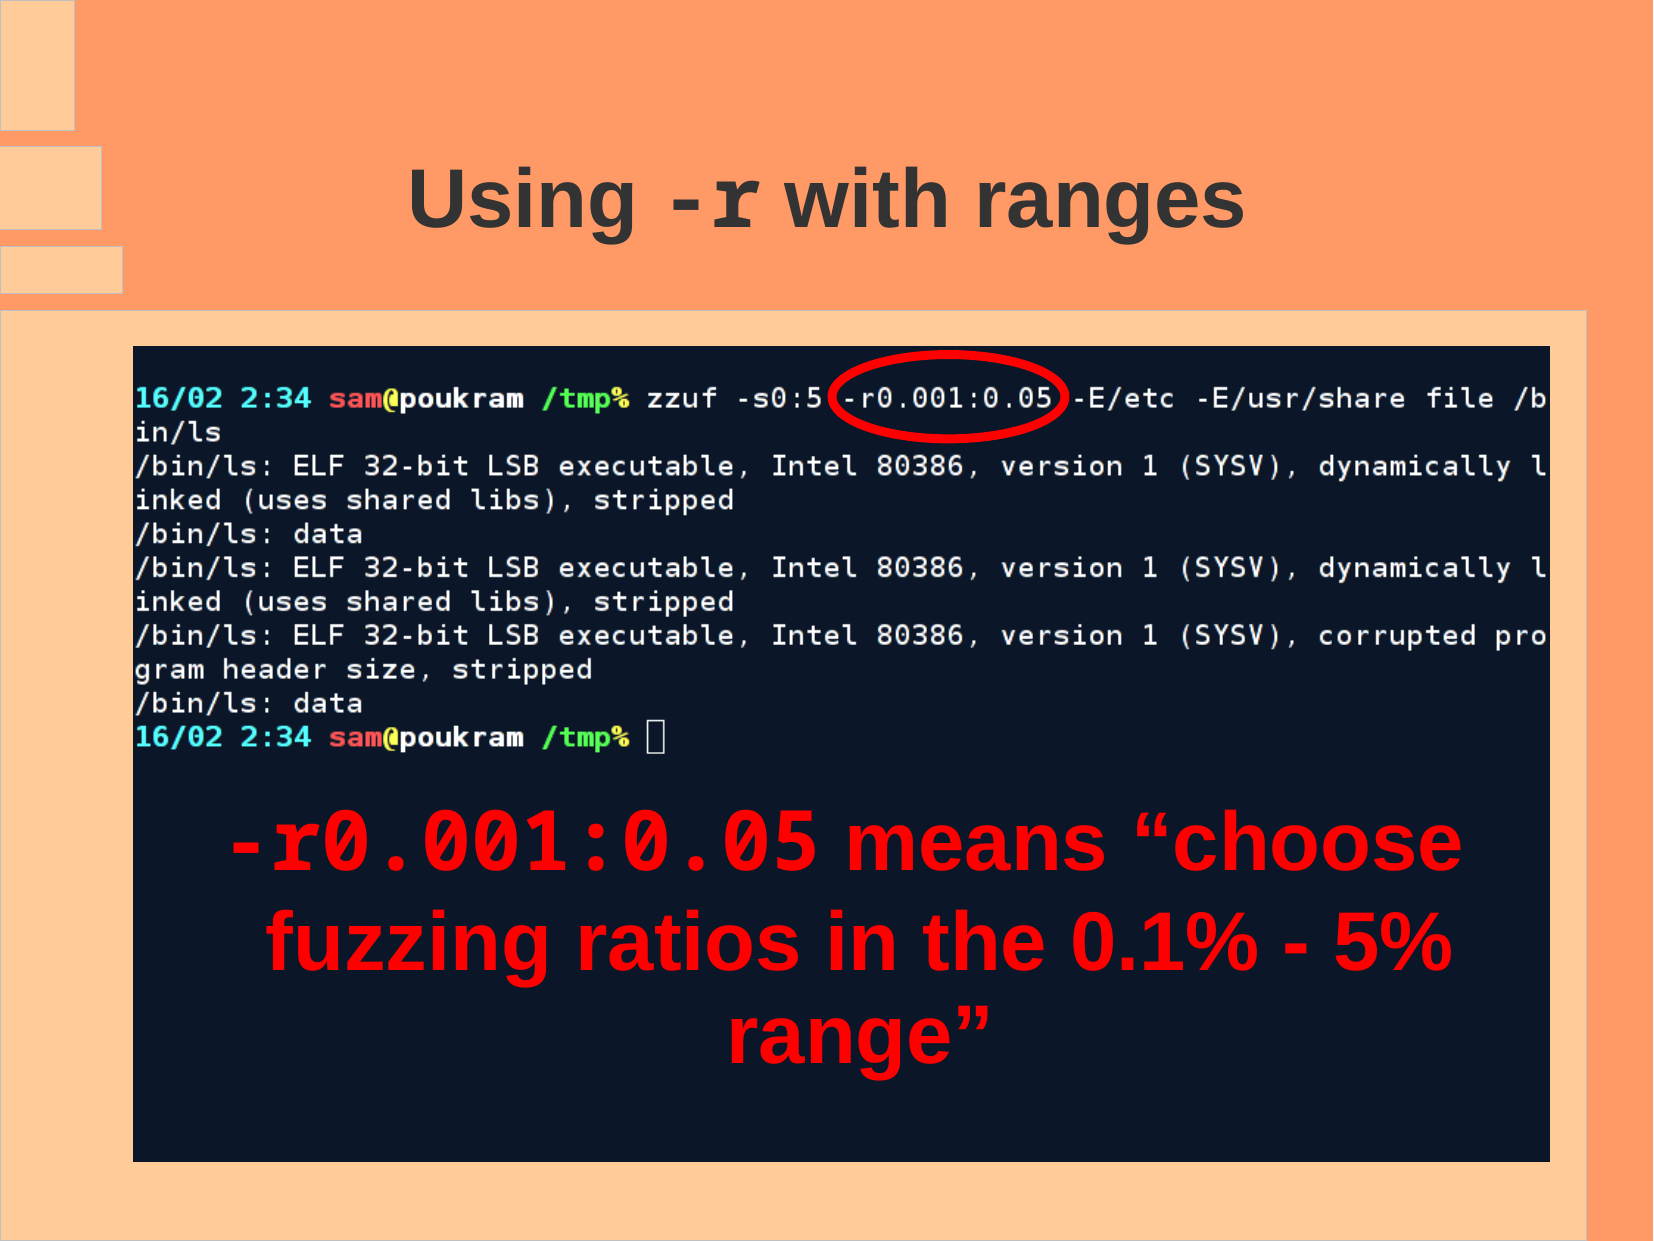

# Using -r with ranges
-r0.001:0.05 means “choose fuzzing ratios in the 0.1% - 5% range”